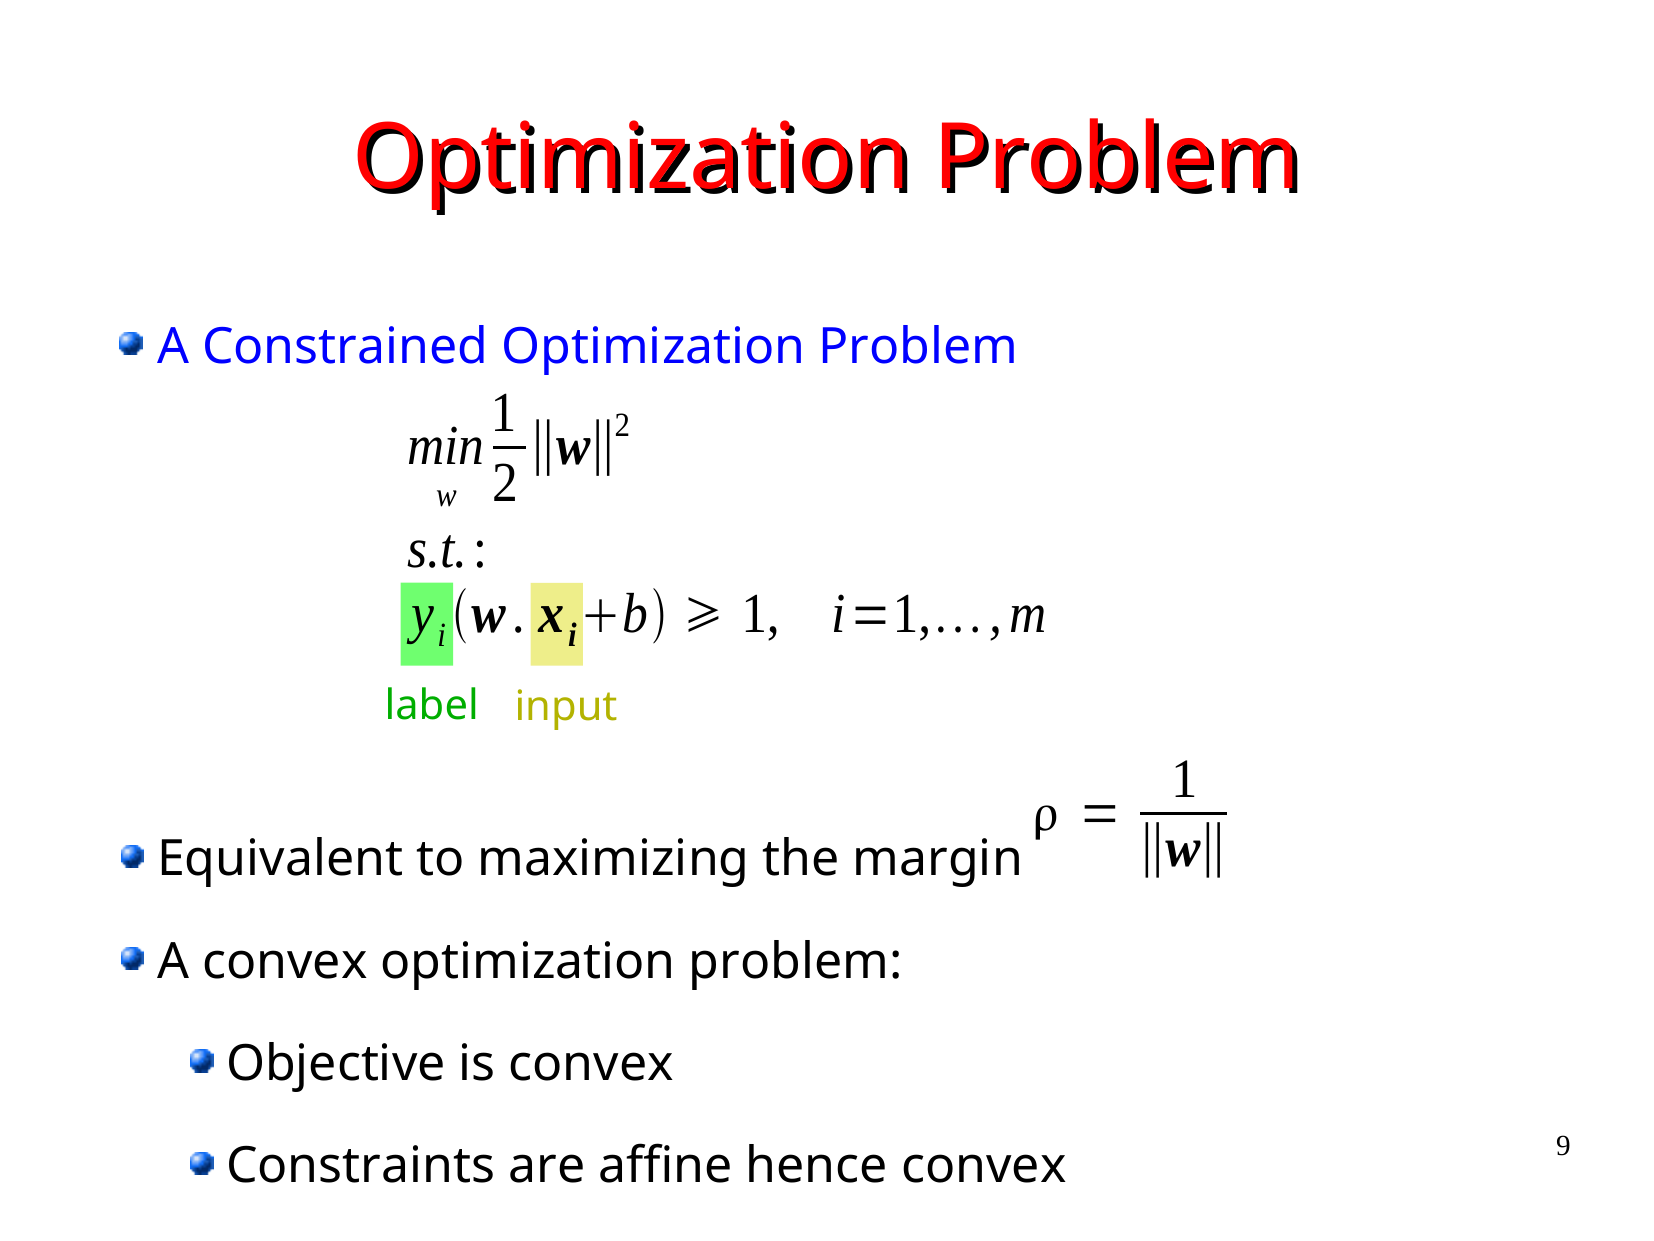

# Optimization Problem
A Constrained Optimization Problem
label
input
Equivalent to maximizing the margin
A convex optimization problem:
Objective is convex
Constraints are affine hence convex
Therefore, admits an unique optimum at w0
9